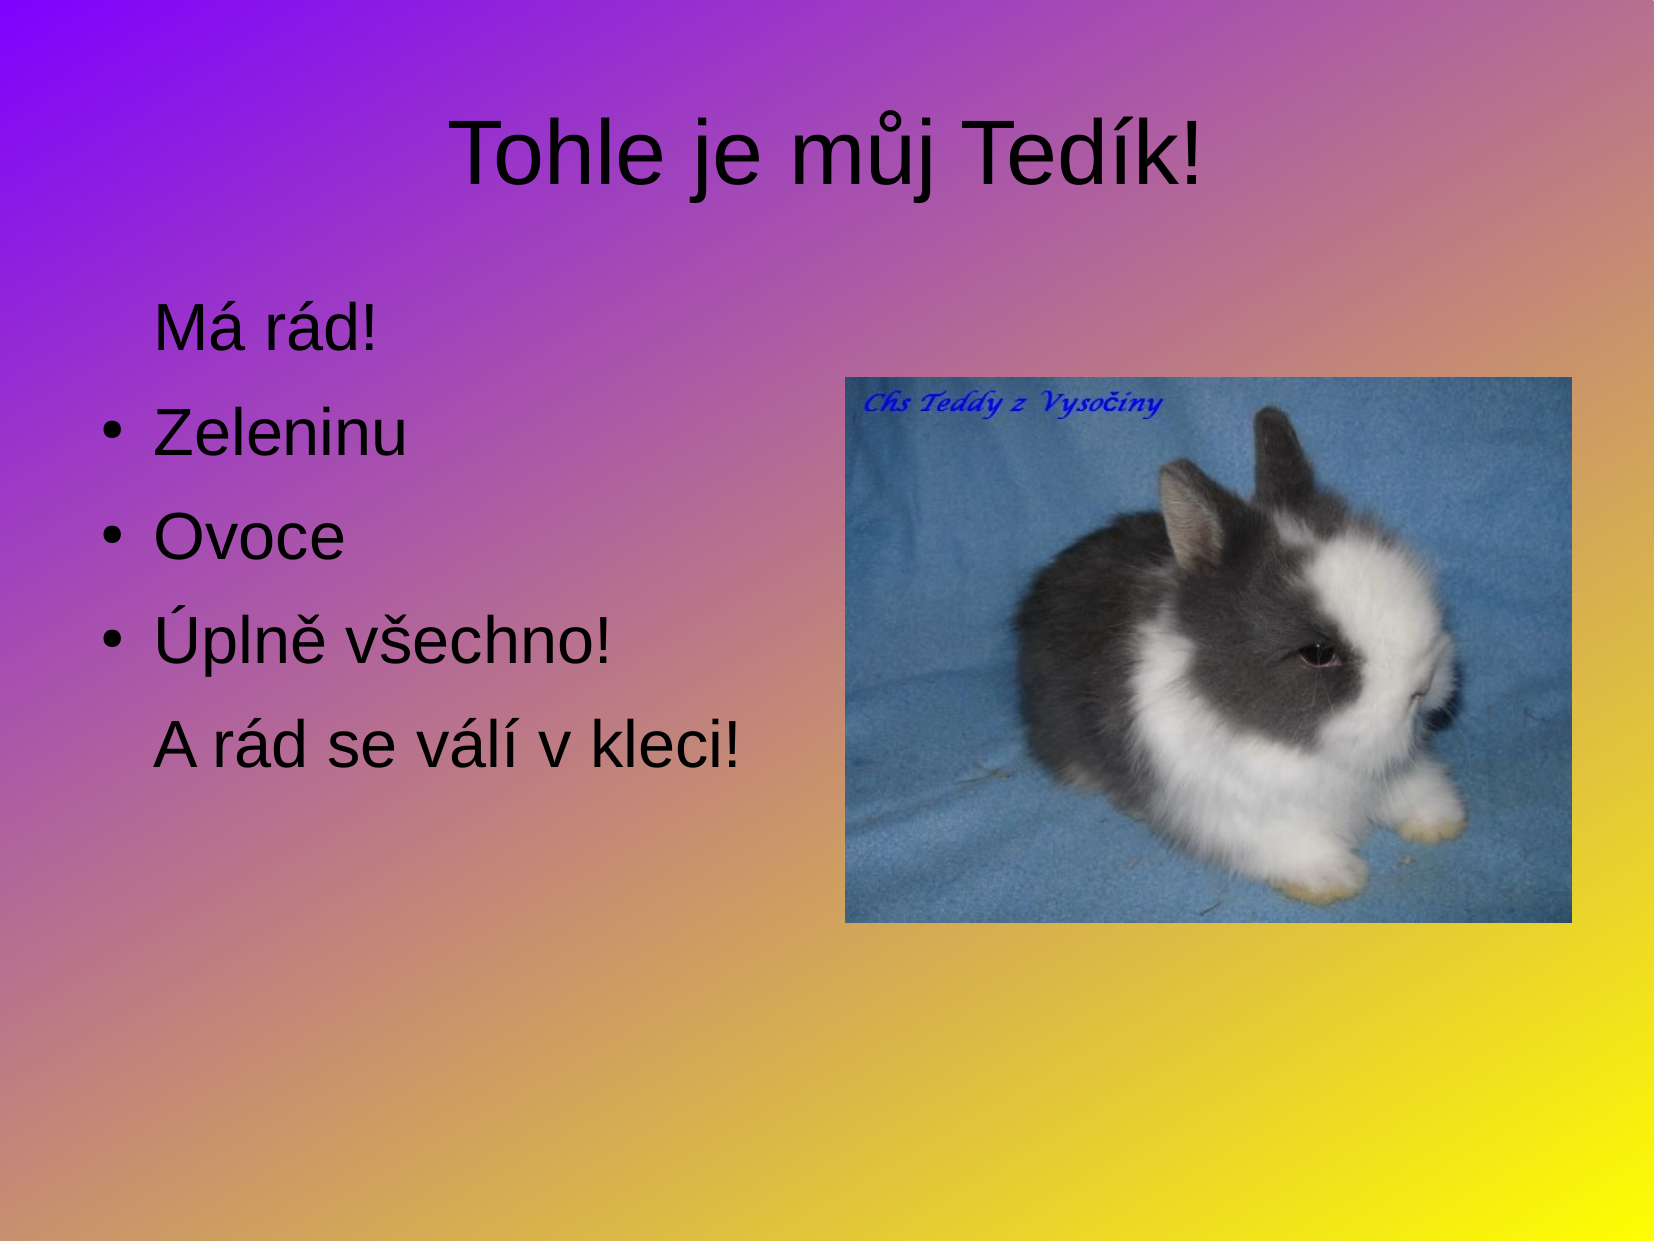

# Tohle je můj Tedík!
Má rád!
Zeleninu
Ovoce
Úplně všechno!
A rád se válí v kleci!